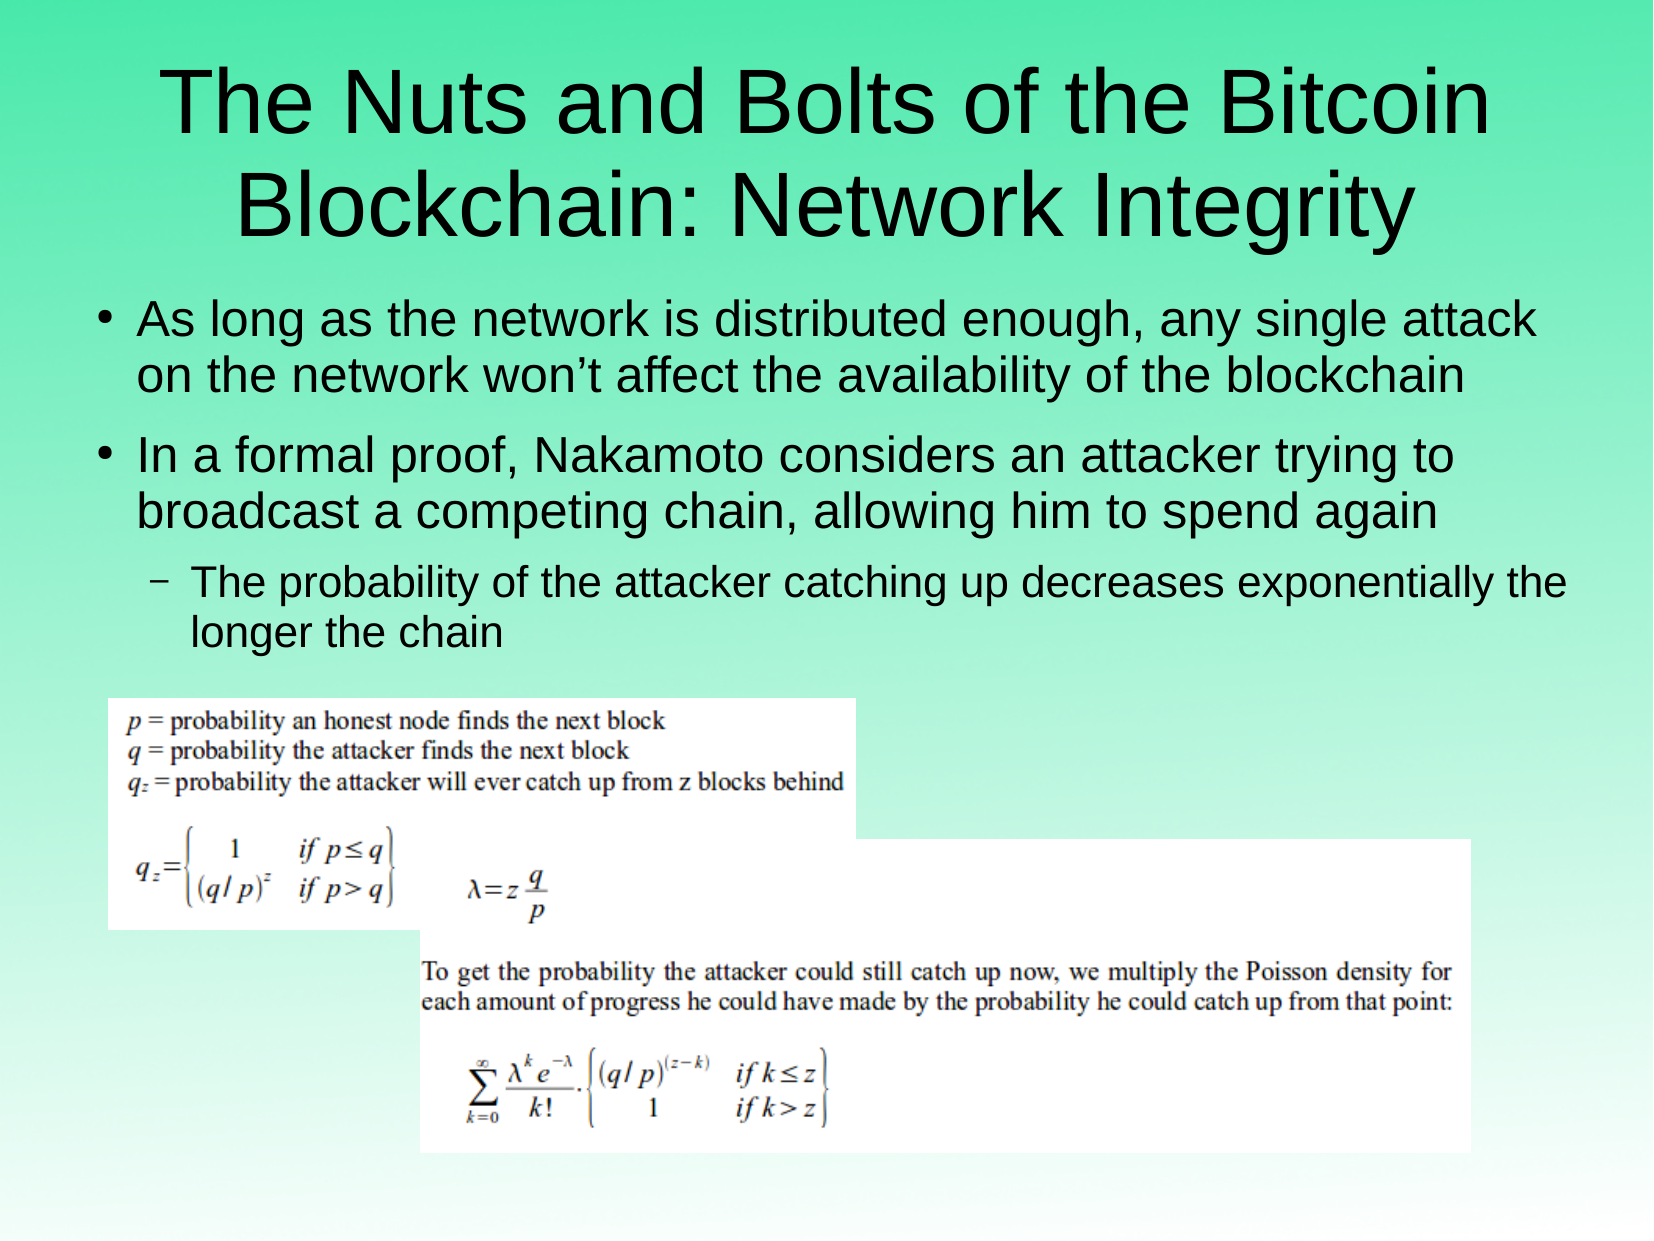

# The Nuts and Bolts of the Bitcoin Blockchain: Network Integrity
As long as the network is distributed enough, any single attack on the network won’t affect the availability of the blockchain
In a formal proof, Nakamoto considers an attacker trying to broadcast a competing chain, allowing him to spend again
The probability of the attacker catching up decreases exponentially the longer the chain